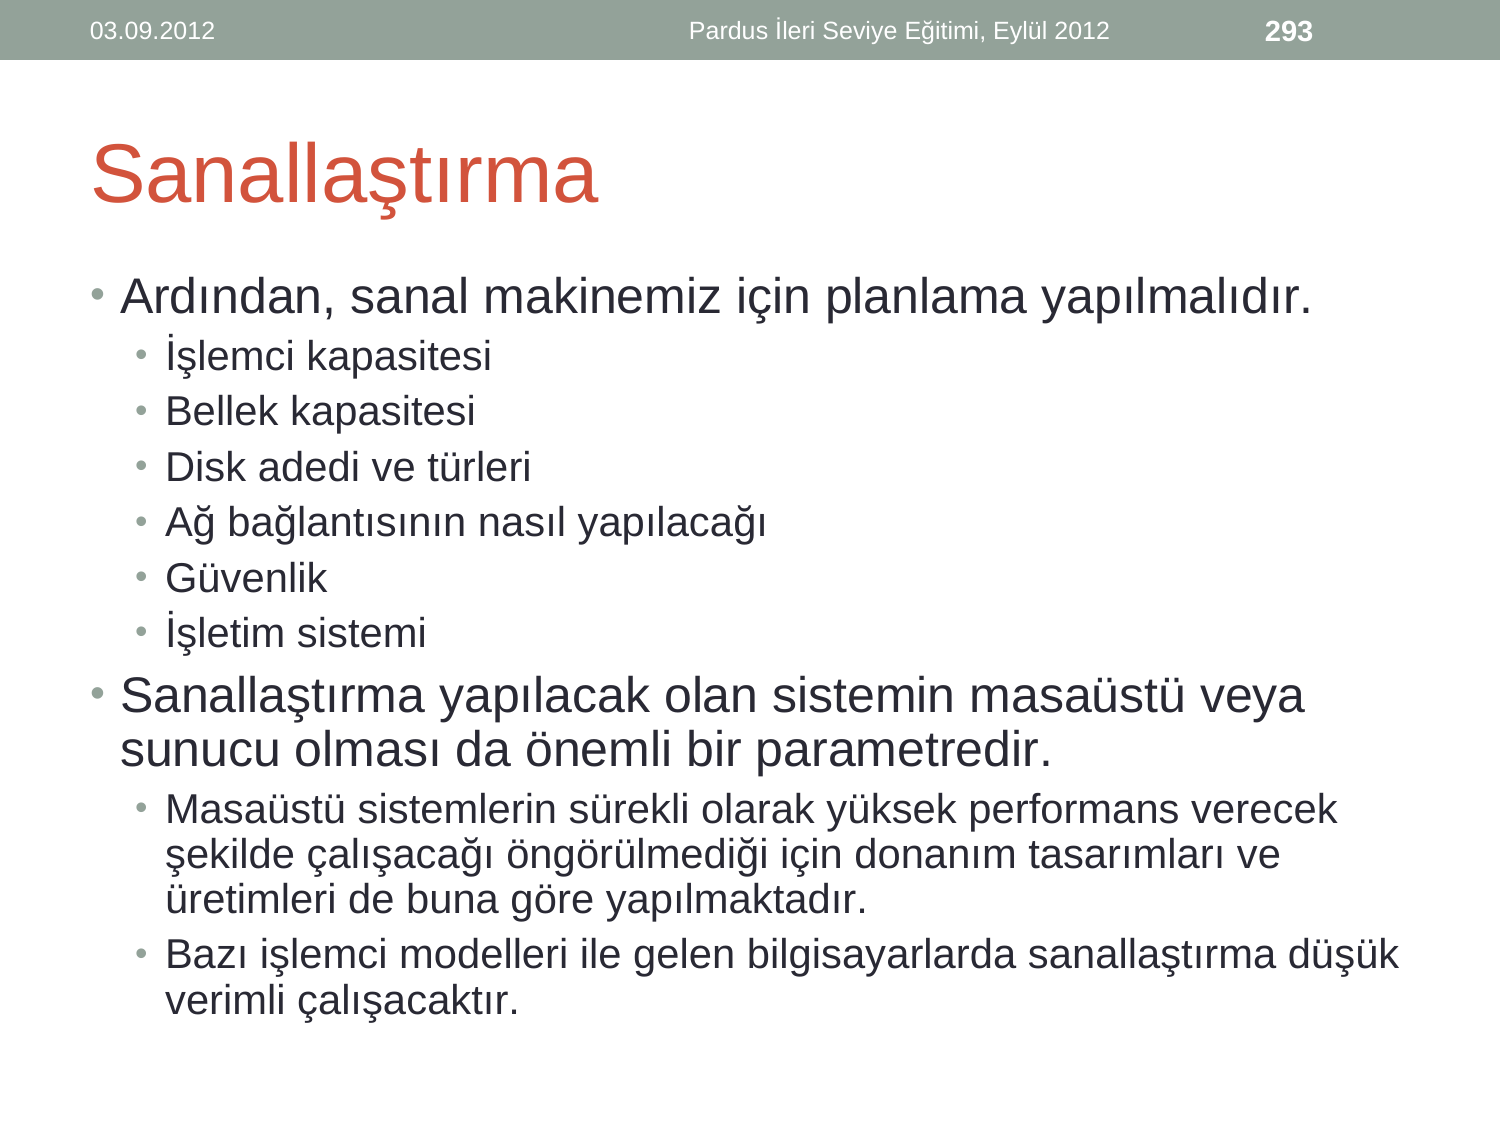

03.09.2012
Pardus İleri Seviye Eğitimi, Eylül 2012
# Sanallaştırma
Ardından, sanal makinemiz için planlama yapılmalıdır.
İşlemci kapasitesi
Bellek kapasitesi
Disk adedi ve türleri
Ağ bağlantısının nasıl yapılacağı
Güvenlik
İşletim sistemi
Sanallaştırma yapılacak olan sistemin masaüstü veya sunucu olması da önemli bir parametredir.
Masaüstü sistemlerin sürekli olarak yüksek performans verecek şekilde çalışacağı öngörülmediği için donanım tasarımları ve üretimleri de buna göre yapılmaktadır.
Bazı işlemci modelleri ile gelen bilgisayarlarda sanallaştırma düşük verimli çalışacaktır.